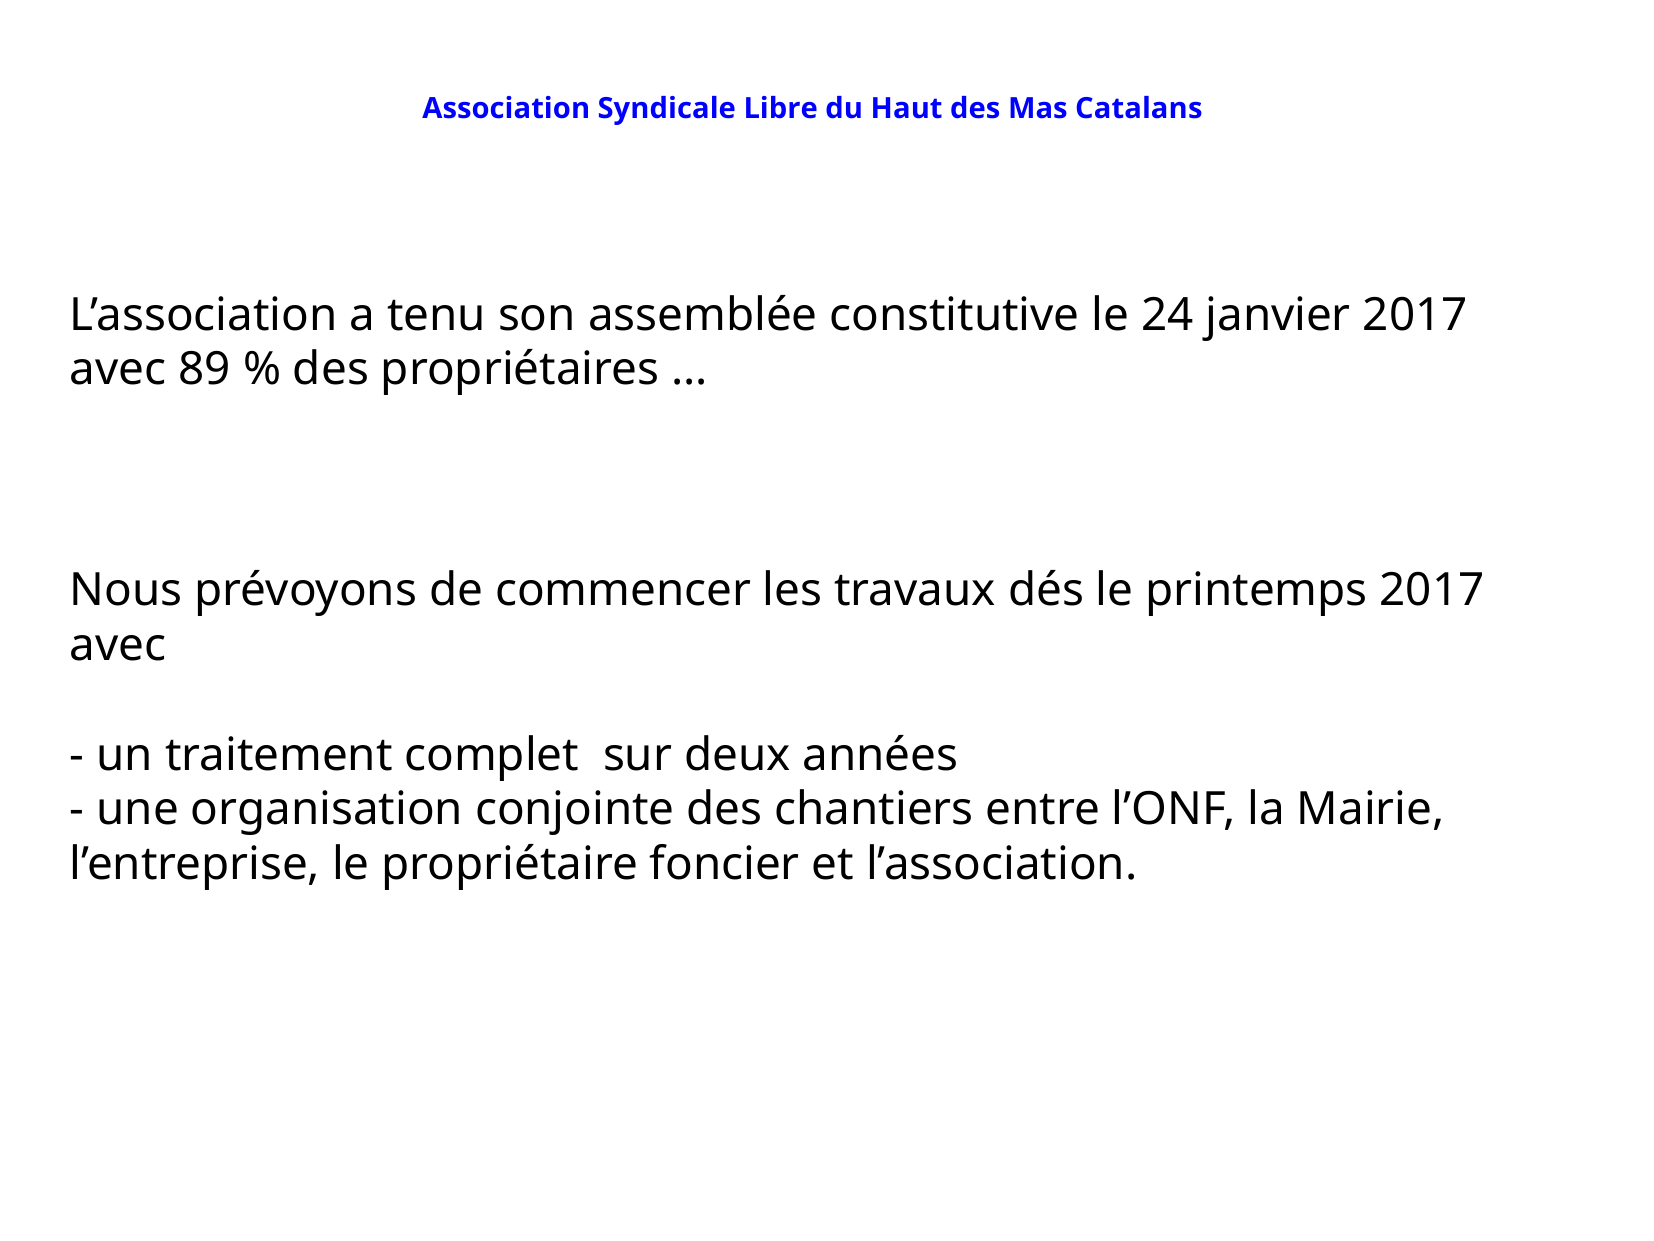

# Association Syndicale Libre du Haut des Mas Catalans
L’association a tenu son assemblée constitutive le 24 janvier 2017 avec 89 % des propriétaires …
Nous prévoyons de commencer les travaux dés le printemps 2017 avec
- un traitement complet sur deux années
- une organisation conjointe des chantiers entre l’ONF, la Mairie, l’entreprise, le propriétaire foncier et l’association.